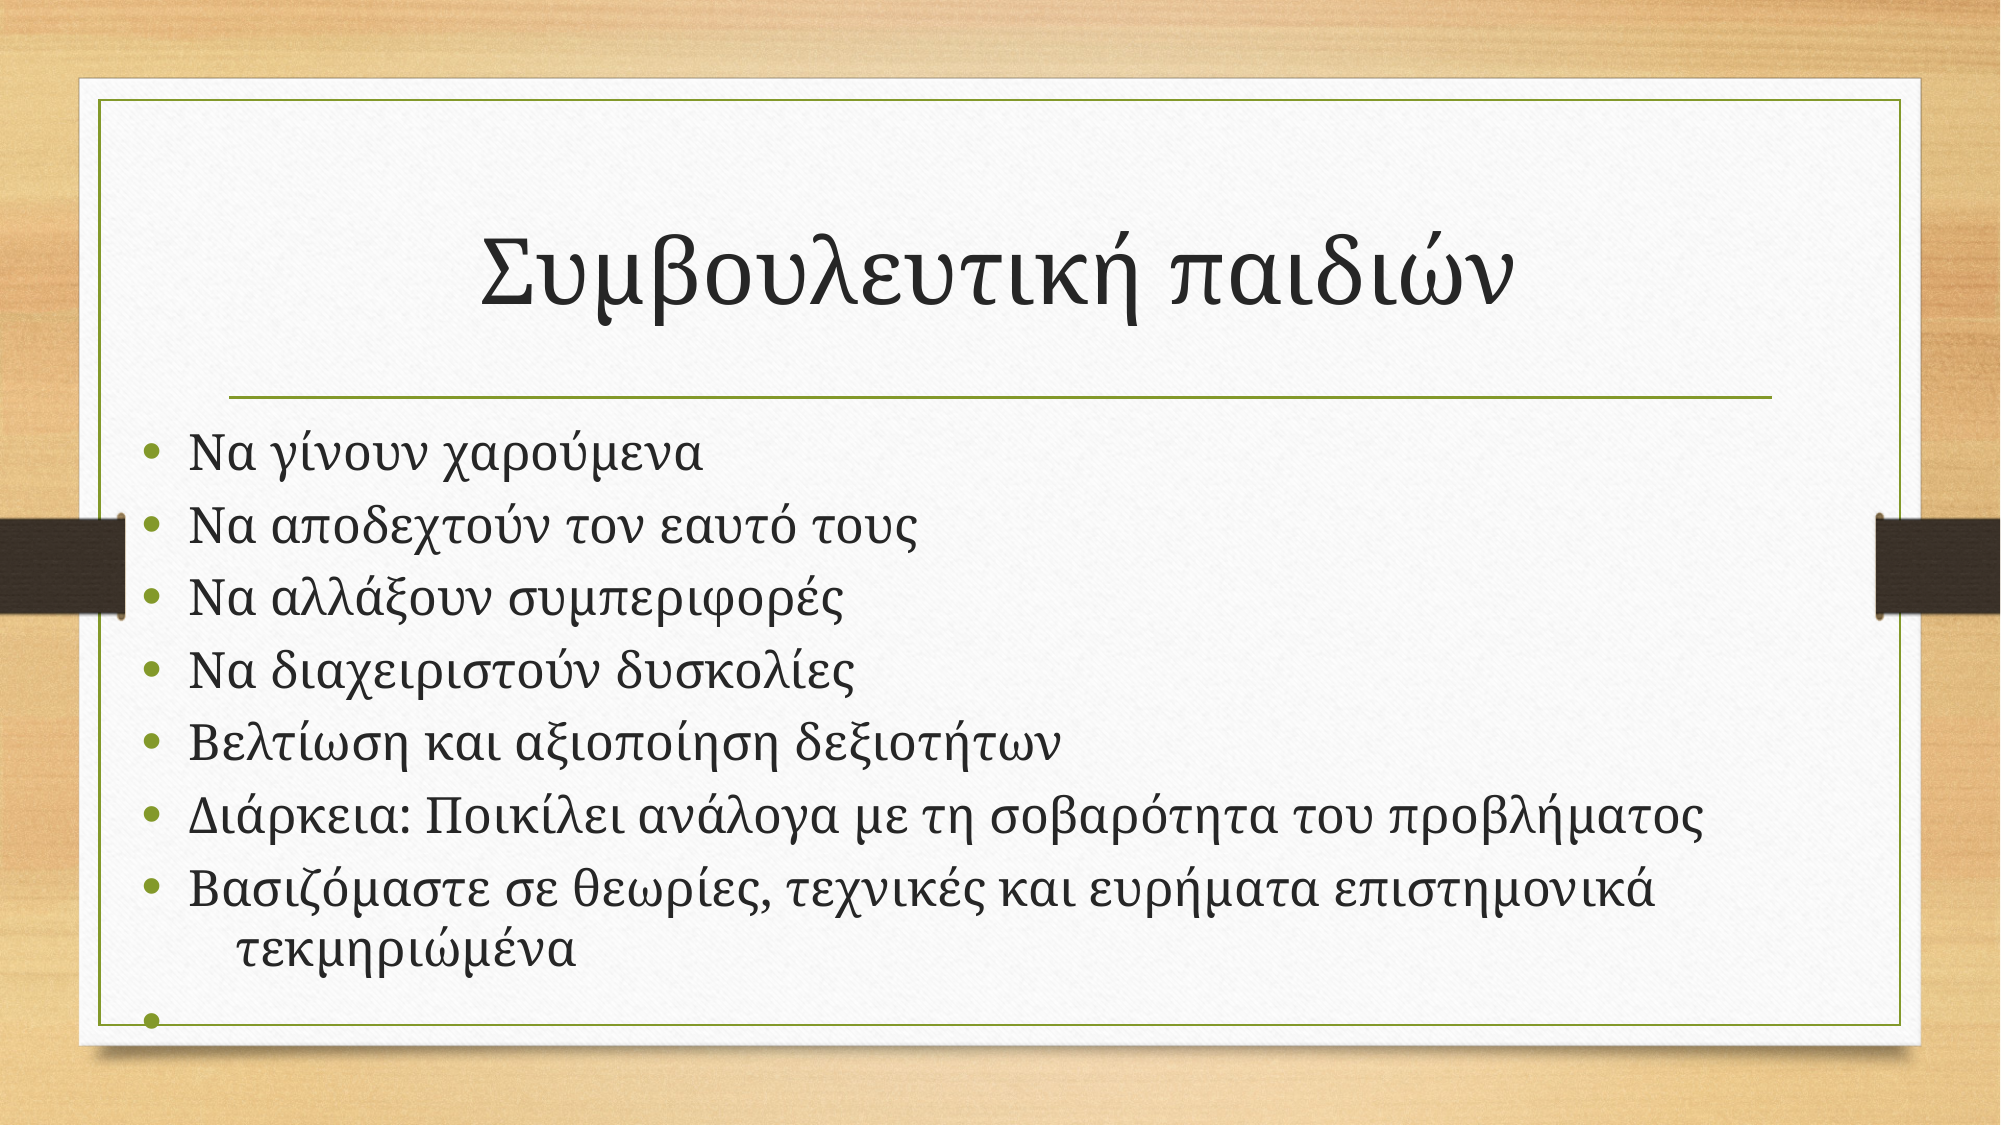

# Συμβουλευτική παιδιών
Να γίνουν χαρούμενα
Να αποδεχτούν τον εαυτό τους
Να αλλάξουν συμπεριφορές
Να διαχειριστούν δυσκολίες
Βελτίωση και αξιοποίηση δεξιοτήτων
Διάρκεια: Ποικίλει ανάλογα με τη σοβαρότητα του προβλήματος
Βασιζόμαστε σε θεωρίες, τεχνικές και ευρήματα επιστημονικά τεκμηριώμένα